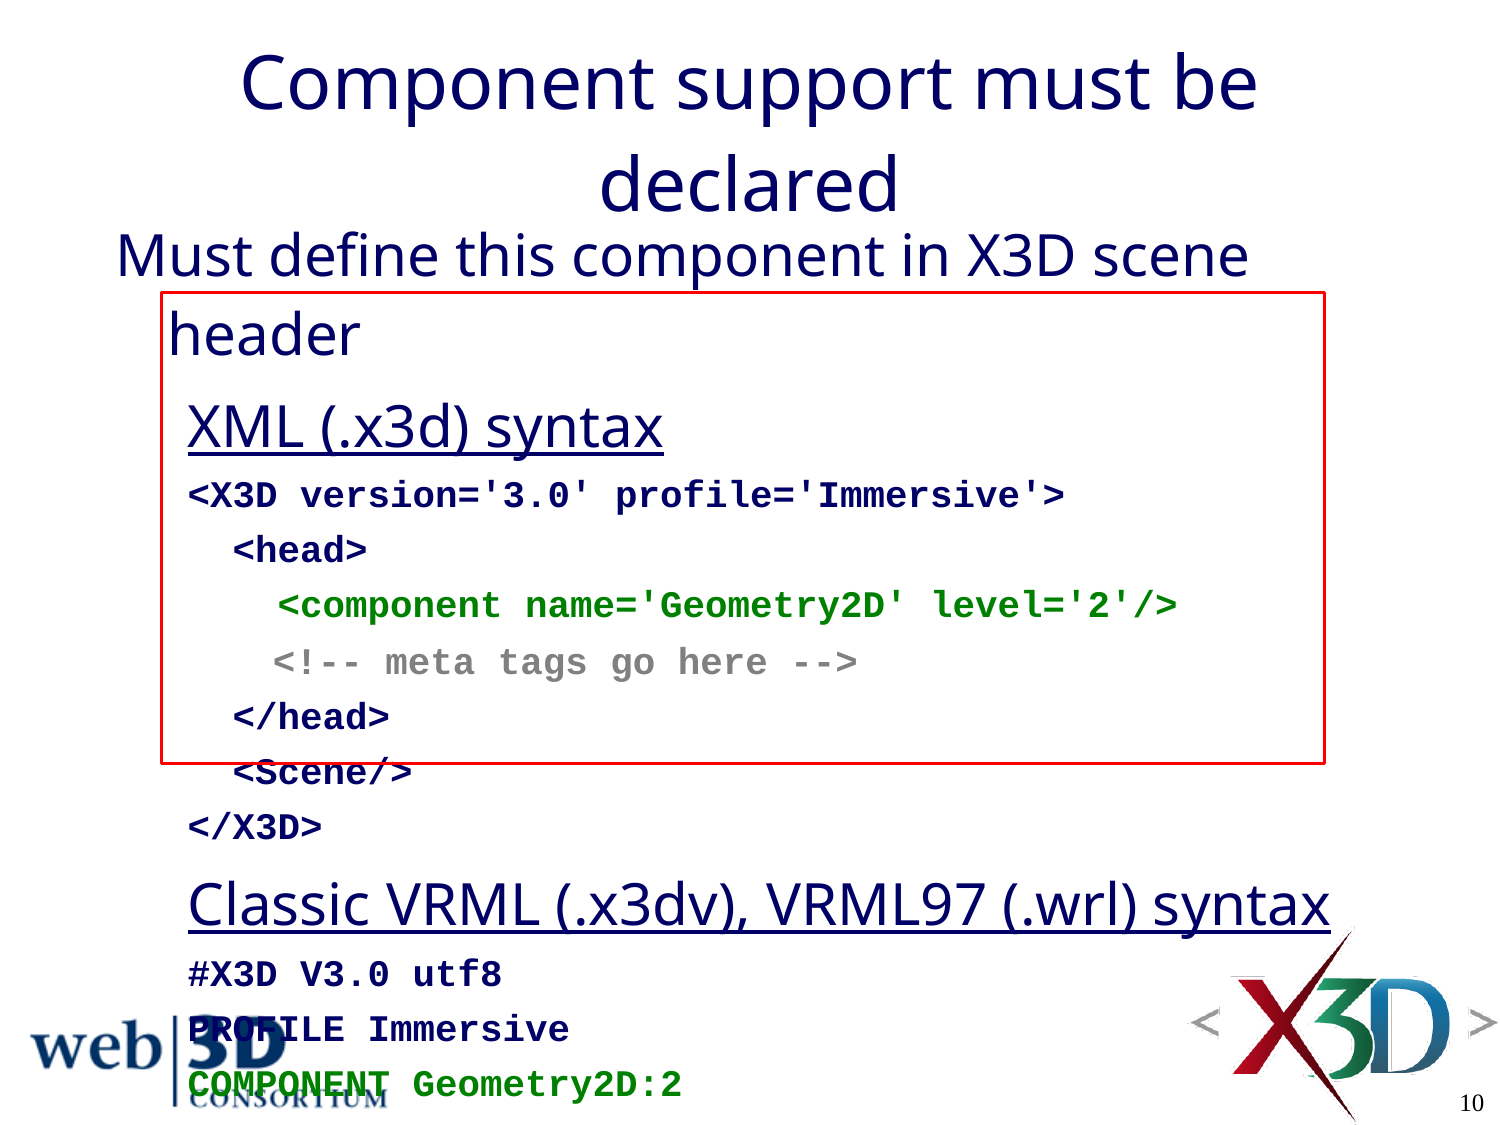

# Component support must be declared
Must define this component in X3D scene header
XML (.x3d) syntax
<X3D version='3.0' profile='Immersive'>
 <head>
 <component name='Geometry2D' level='2'/>
 <!-- meta tags go here -->
 </head>
 <Scene/>
</X3D>
Classic VRML (.x3dv), VRML97 (.wrl) syntax
#X3D V3.0 utf8
PROFILE Immersive
COMPONENT Geometry2D:2